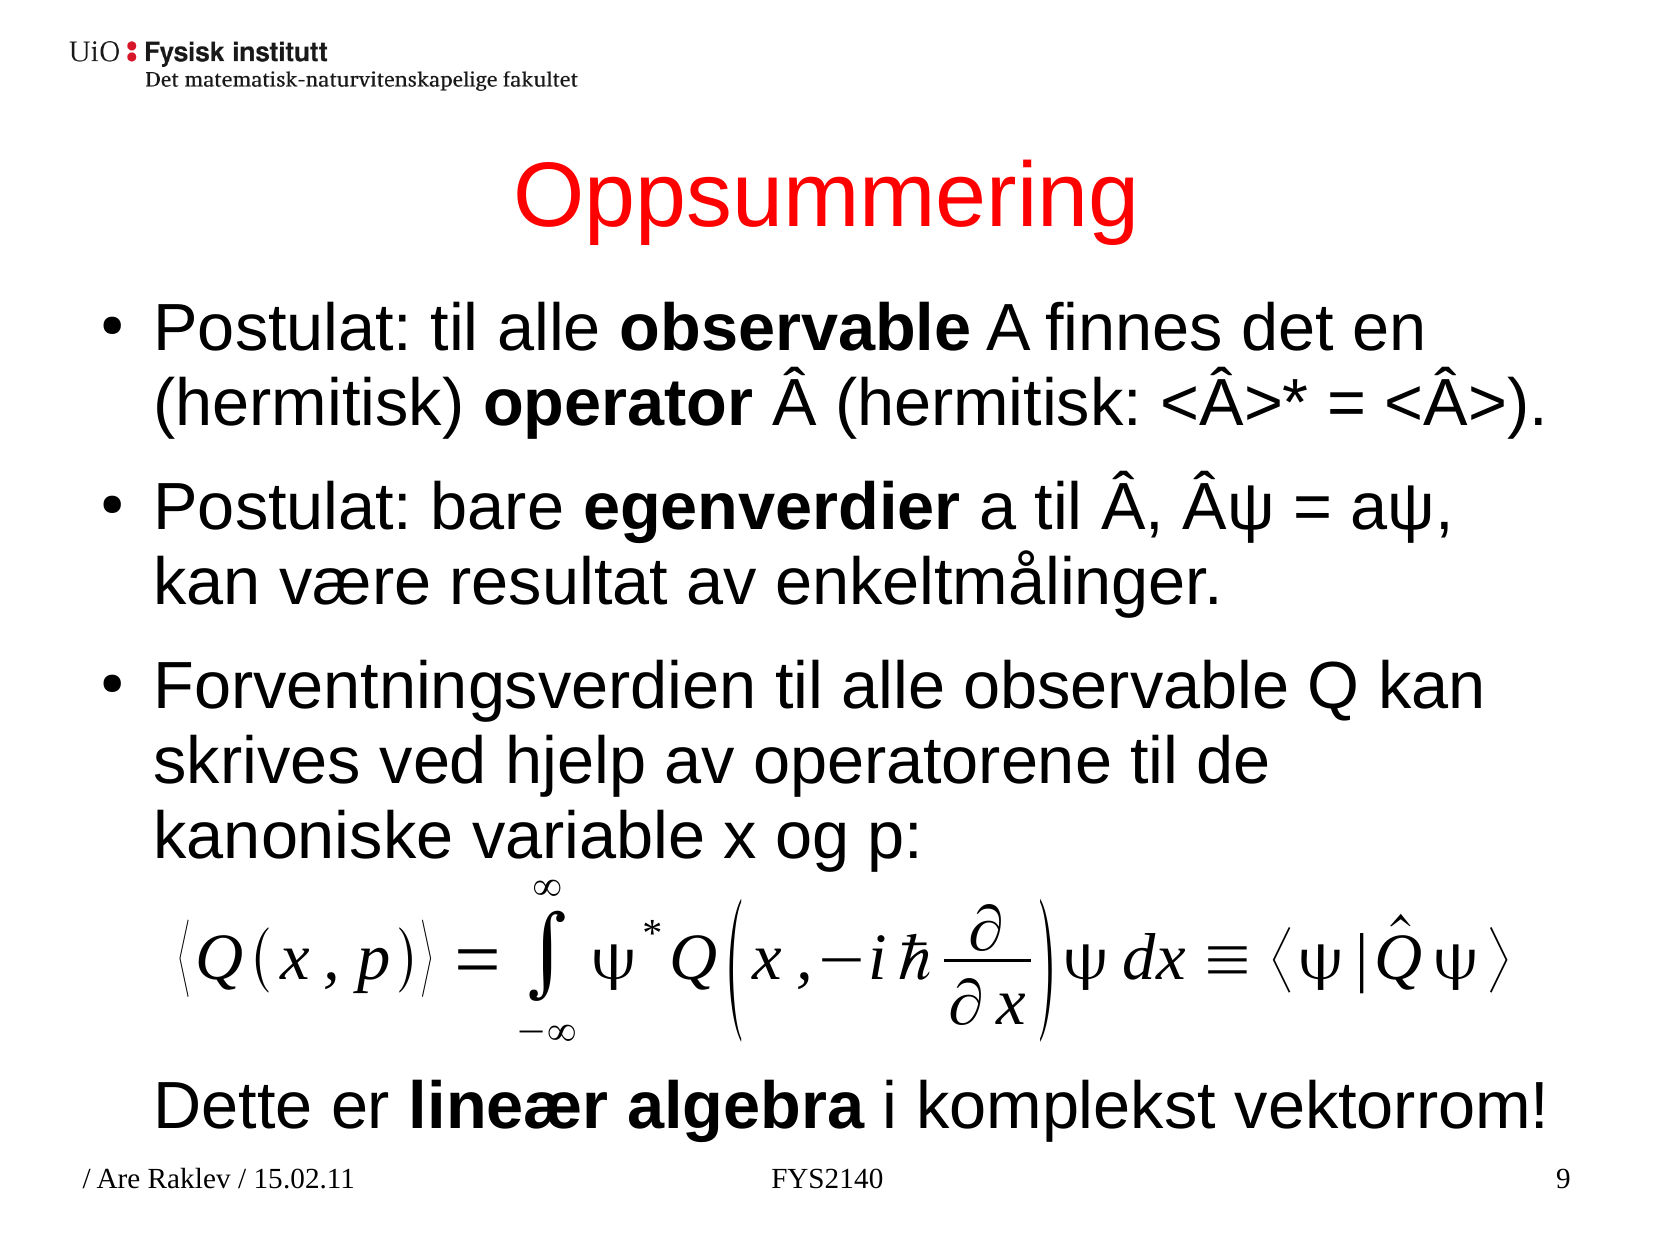

# Oppsummering
Postulat: til alle observable A finnes det en (hermitisk) operator Â (hermitisk: <Â>* = <Â>).
Postulat: bare egenverdier a til Â, Âψ = aψ, kan være resultat av enkeltmålinger.
Forventningsverdien til alle observable Q kan skrives ved hjelp av operatorene til de kanoniske variable x og p:
Dette er lineær algebra i komplekst vektorrom!
/ Are Raklev / 15.02.11
FYS2140
9